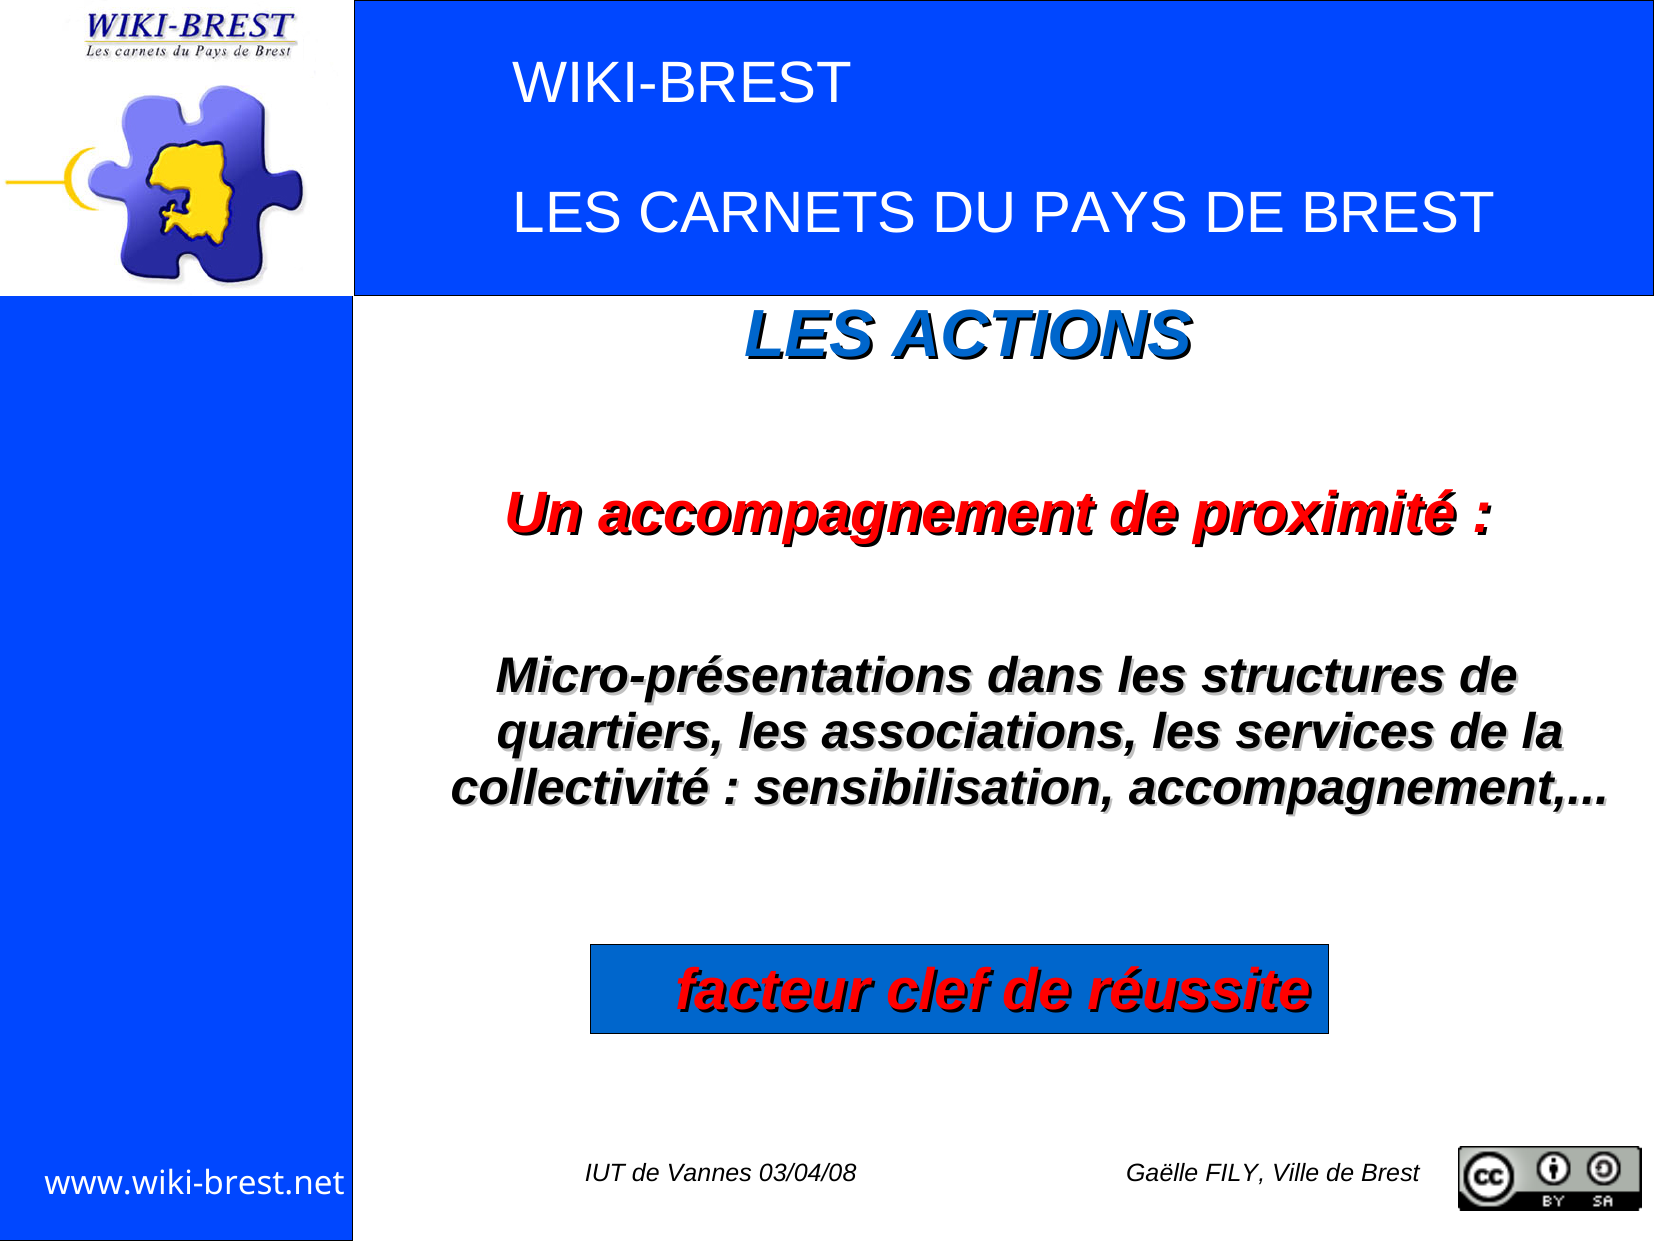

# LES ACTIONS
Un accompagnement de proximité :
Micro-présentations dans les structures de quartiers, les associations, les services de la collectivité : sensibilisation, accompagnement,...
facteur clef de réussite